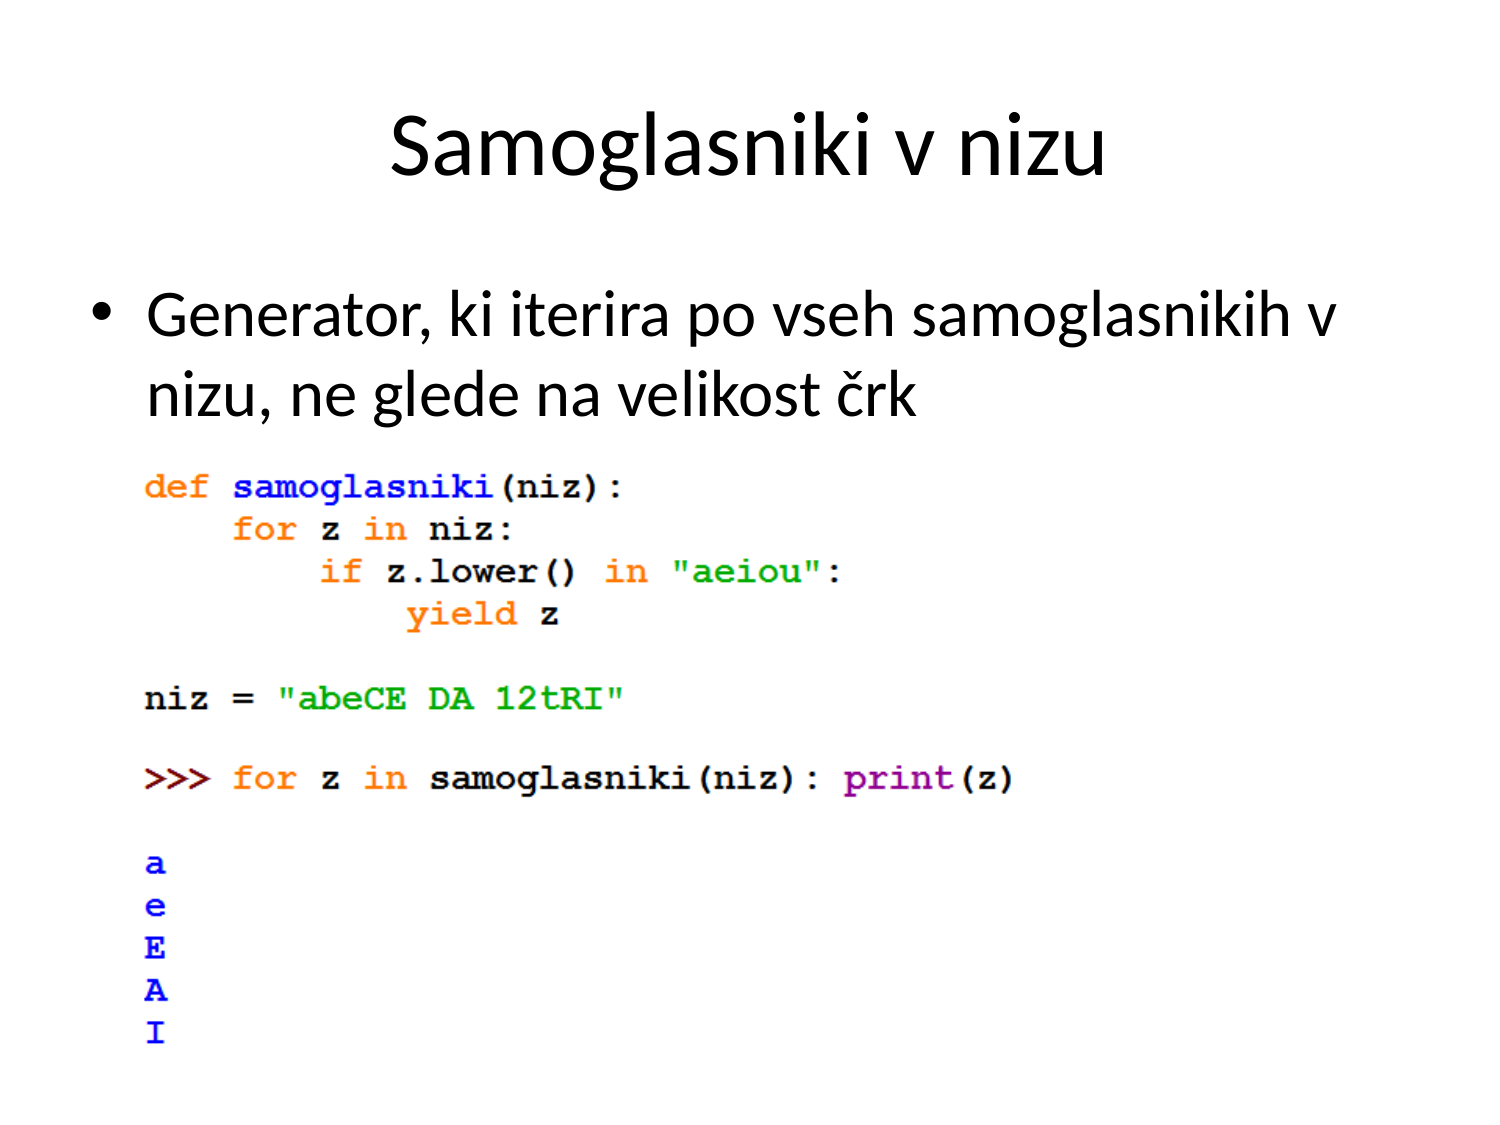

# Samoglasniki v nizu
Generator, ki iterira po vseh samoglasnikih v nizu, ne glede na velikost črk